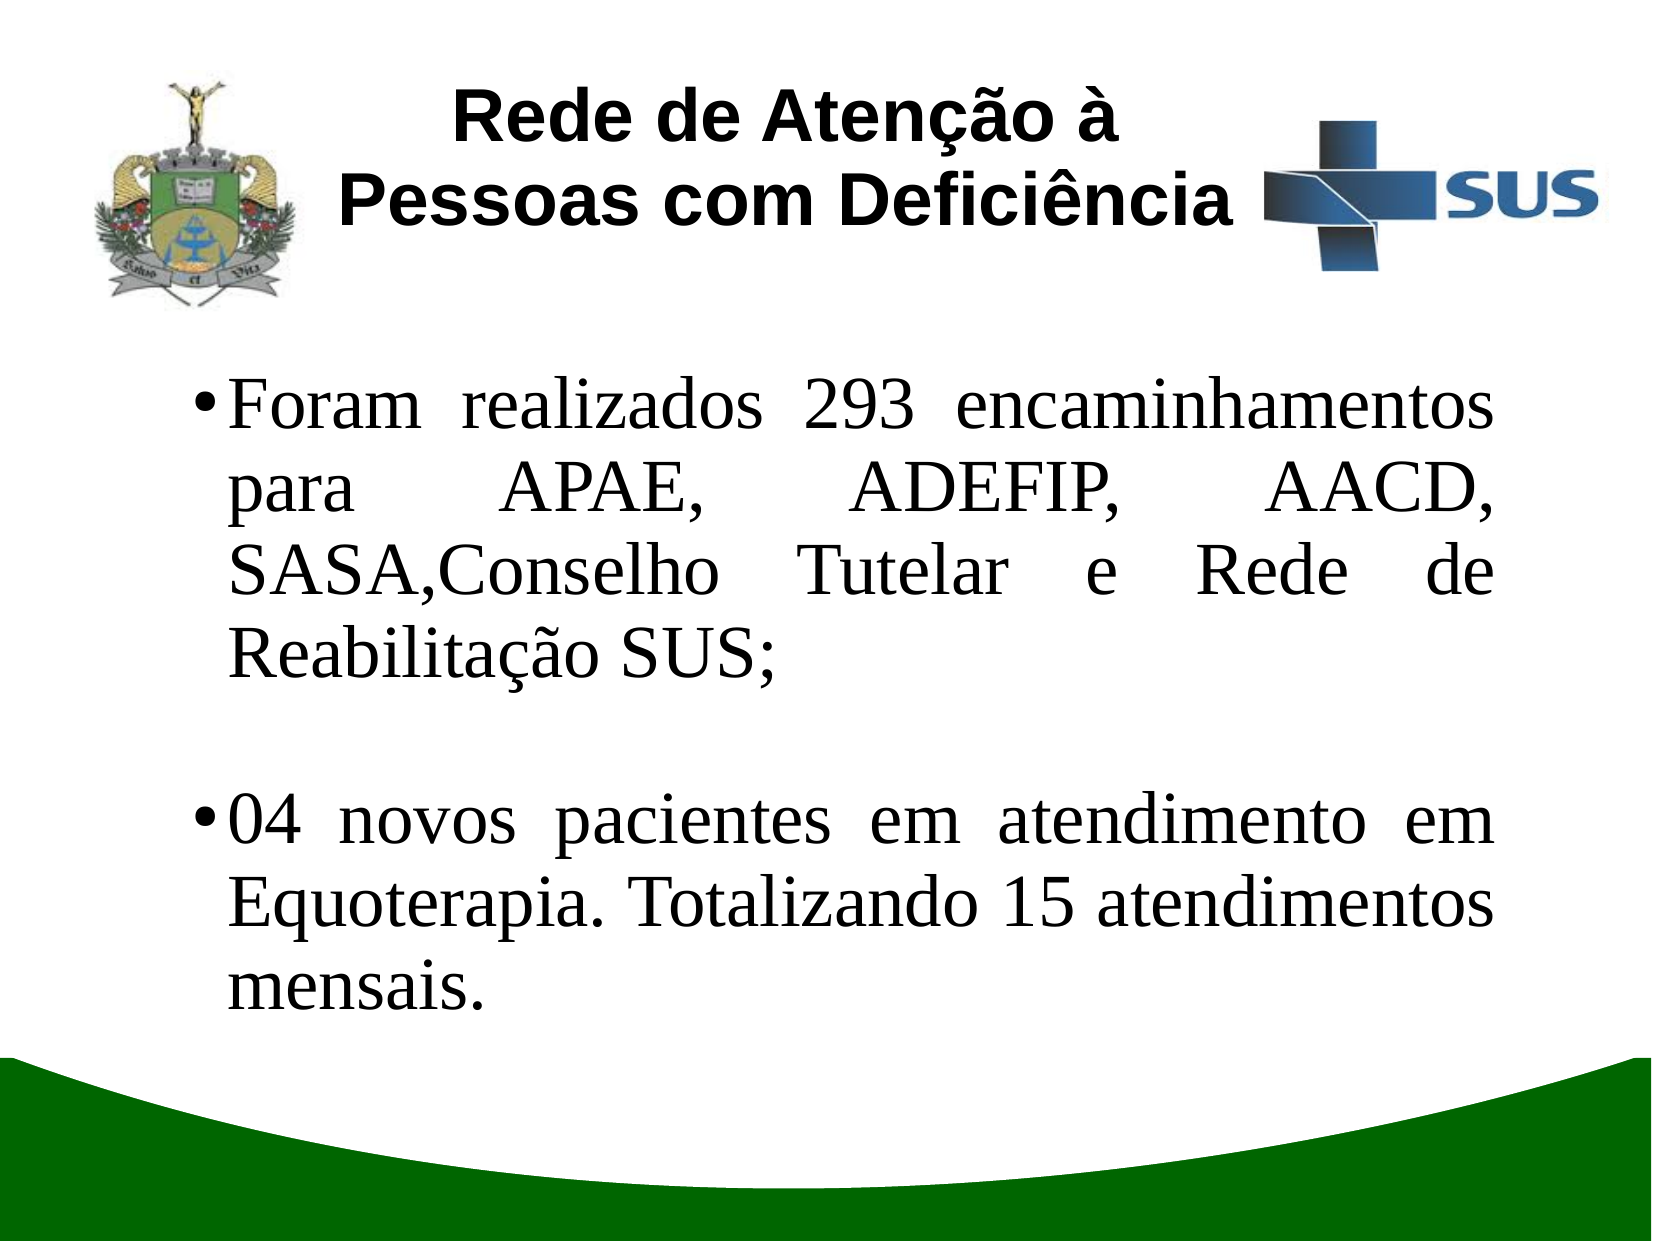

Rede de Atenção à Pessoas com Deficiência
Foram realizados 293 encaminhamentos para APAE, ADEFIP, AACD, SASA,Conselho Tutelar e Rede de Reabilitação SUS;
04 novos pacientes em atendimento em Equoterapia. Totalizando 15 atendimentos mensais.